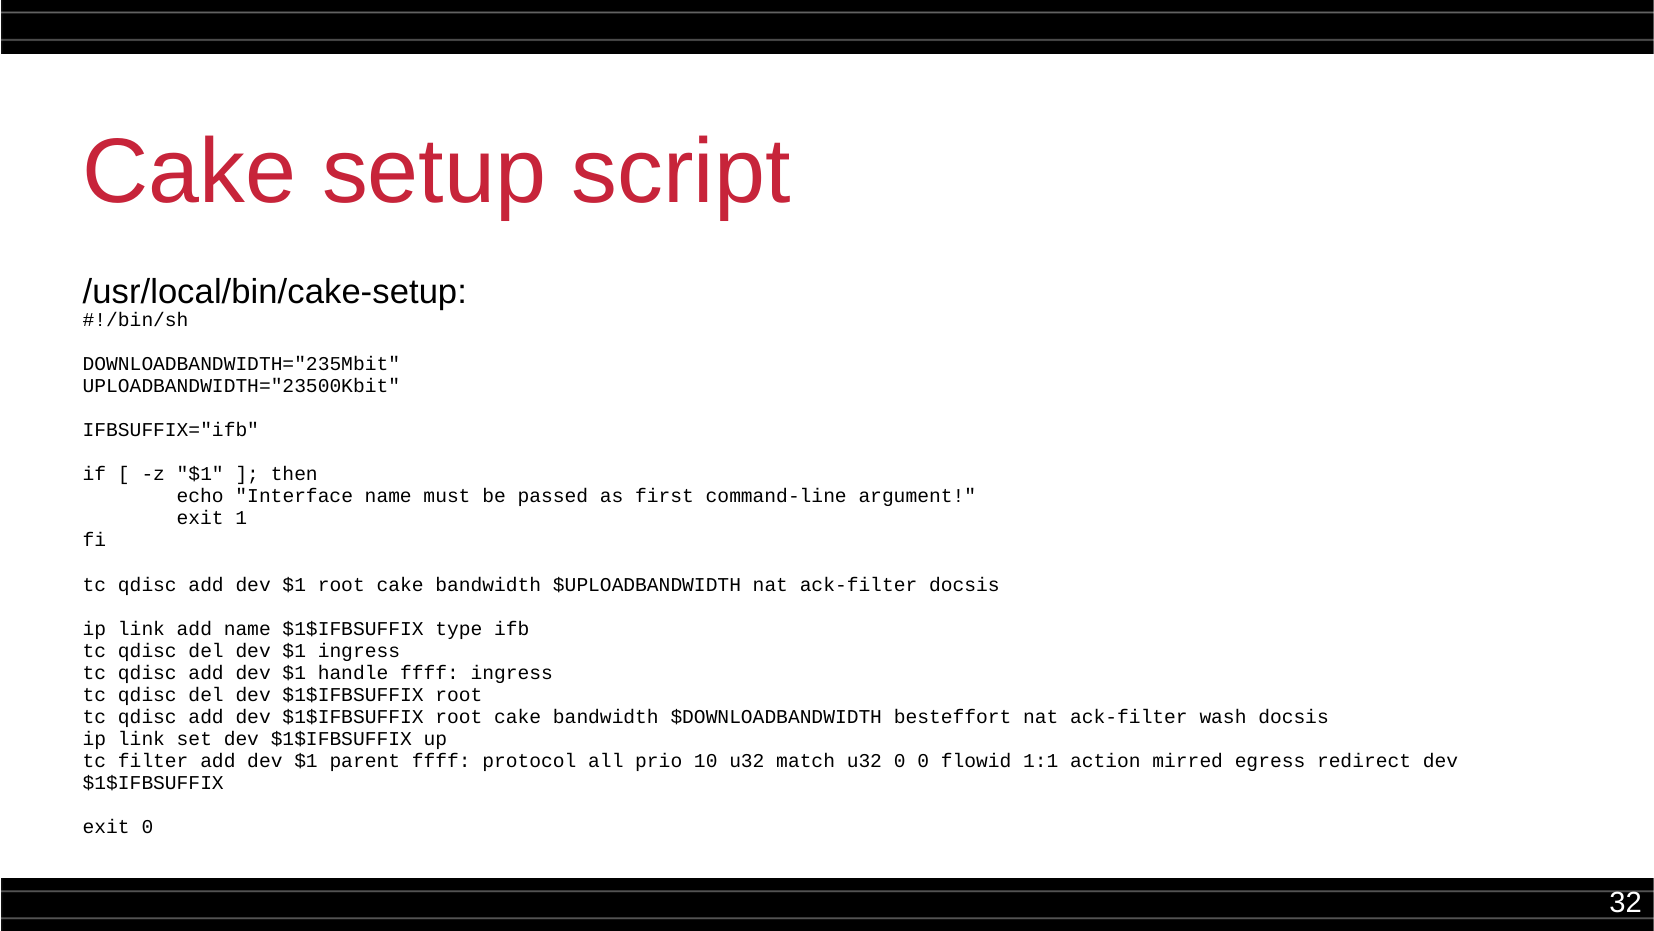

# Cake setup script
/usr/local/bin/cake-setup:
#!/bin/sh
DOWNLOADBANDWIDTH="235Mbit"
UPLOADBANDWIDTH="23500Kbit"
IFBSUFFIX="ifb"
if [ -z "$1" ]; then
 echo "Interface name must be passed as first command-line argument!"
 exit 1
fi
tc qdisc add dev $1 root cake bandwidth $UPLOADBANDWIDTH nat ack-filter docsis
ip link add name $1$IFBSUFFIX type ifb
tc qdisc del dev $1 ingress
tc qdisc add dev $1 handle ffff: ingress
tc qdisc del dev $1$IFBSUFFIX root
tc qdisc add dev $1$IFBSUFFIX root cake bandwidth $DOWNLOADBANDWIDTH besteffort nat ack-filter wash docsis
ip link set dev $1$IFBSUFFIX up
tc filter add dev $1 parent ffff: protocol all prio 10 u32 match u32 0 0 flowid 1:1 action mirred egress redirect dev $1$IFBSUFFIX
exit 0